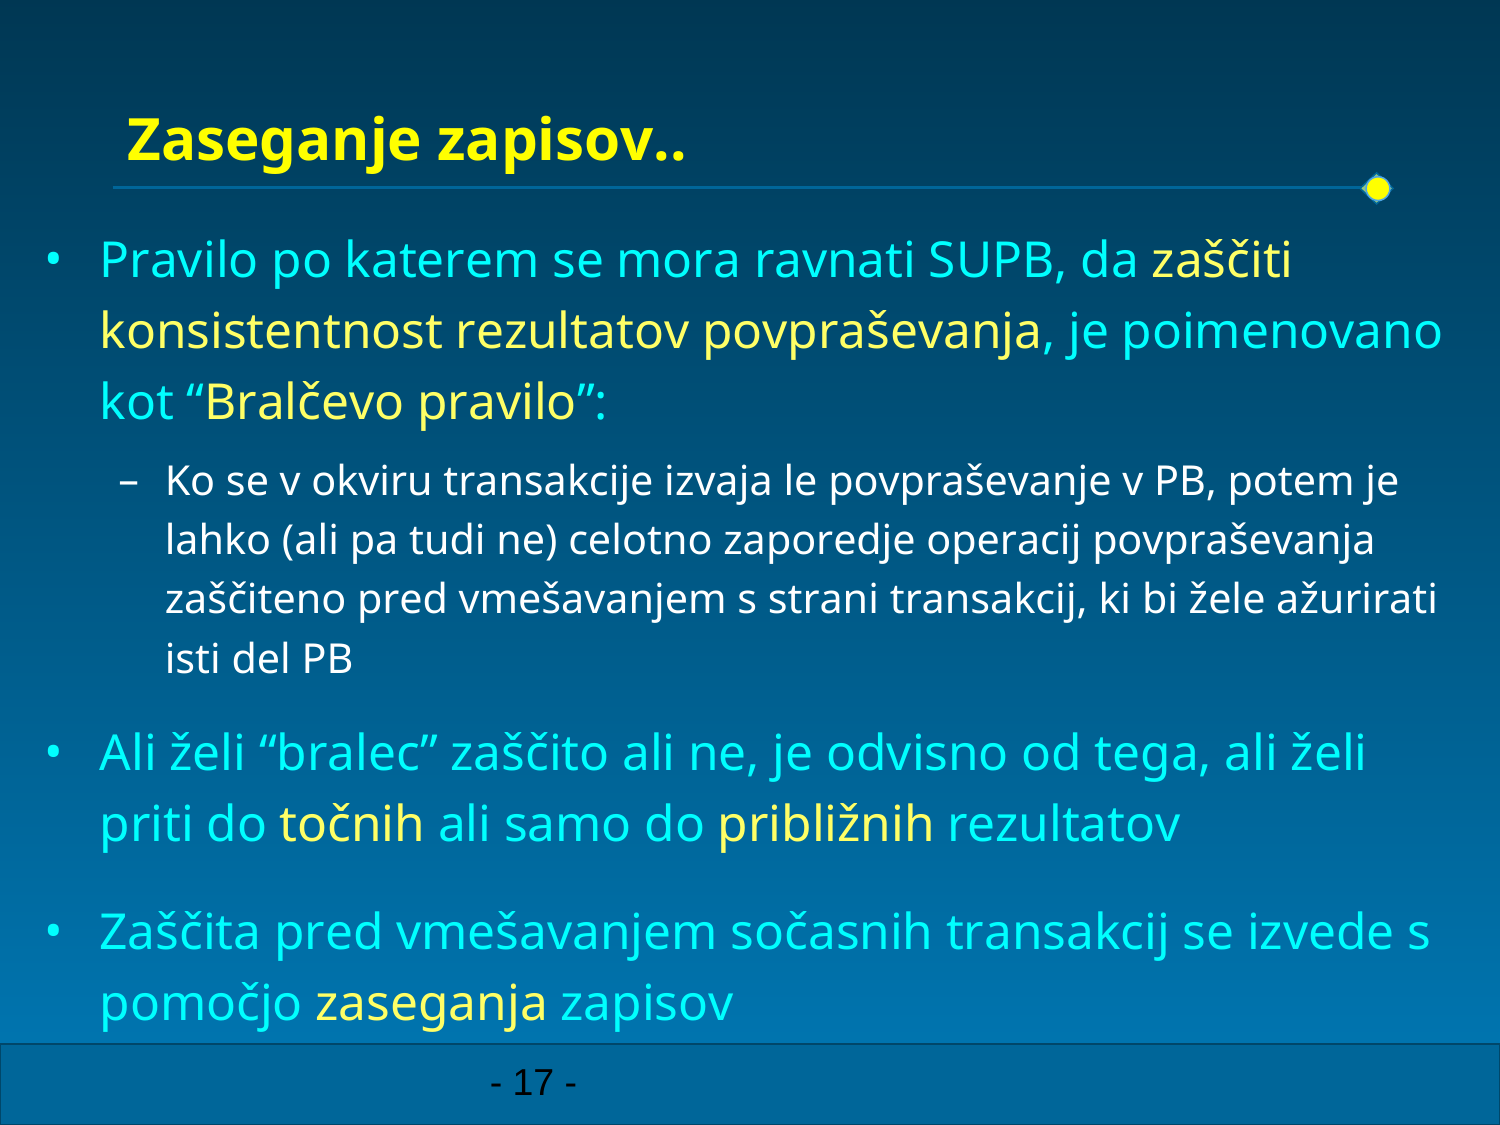

# Zaseganje zapisov..
Pravilo po katerem se mora ravnati SUPB, da zaščiti konsistentnost rezultatov povpraševanja, je poimenovano kot “Bralčevo pravilo”:
Ko se v okviru transakcije izvaja le povpraševanje v PB, potem je lahko (ali pa tudi ne) celotno zaporedje operacij povpraševanja zaščiteno pred vmešavanjem s strani transakcij, ki bi žele ažurirati isti del PB
Ali želi “bralec” zaščito ali ne, je odvisno od tega, ali želi priti do točnih ali samo do približnih rezultatov
Zaščita pred vmešavanjem sočasnih transakcij se izvede s pomočjo zaseganja zapisov